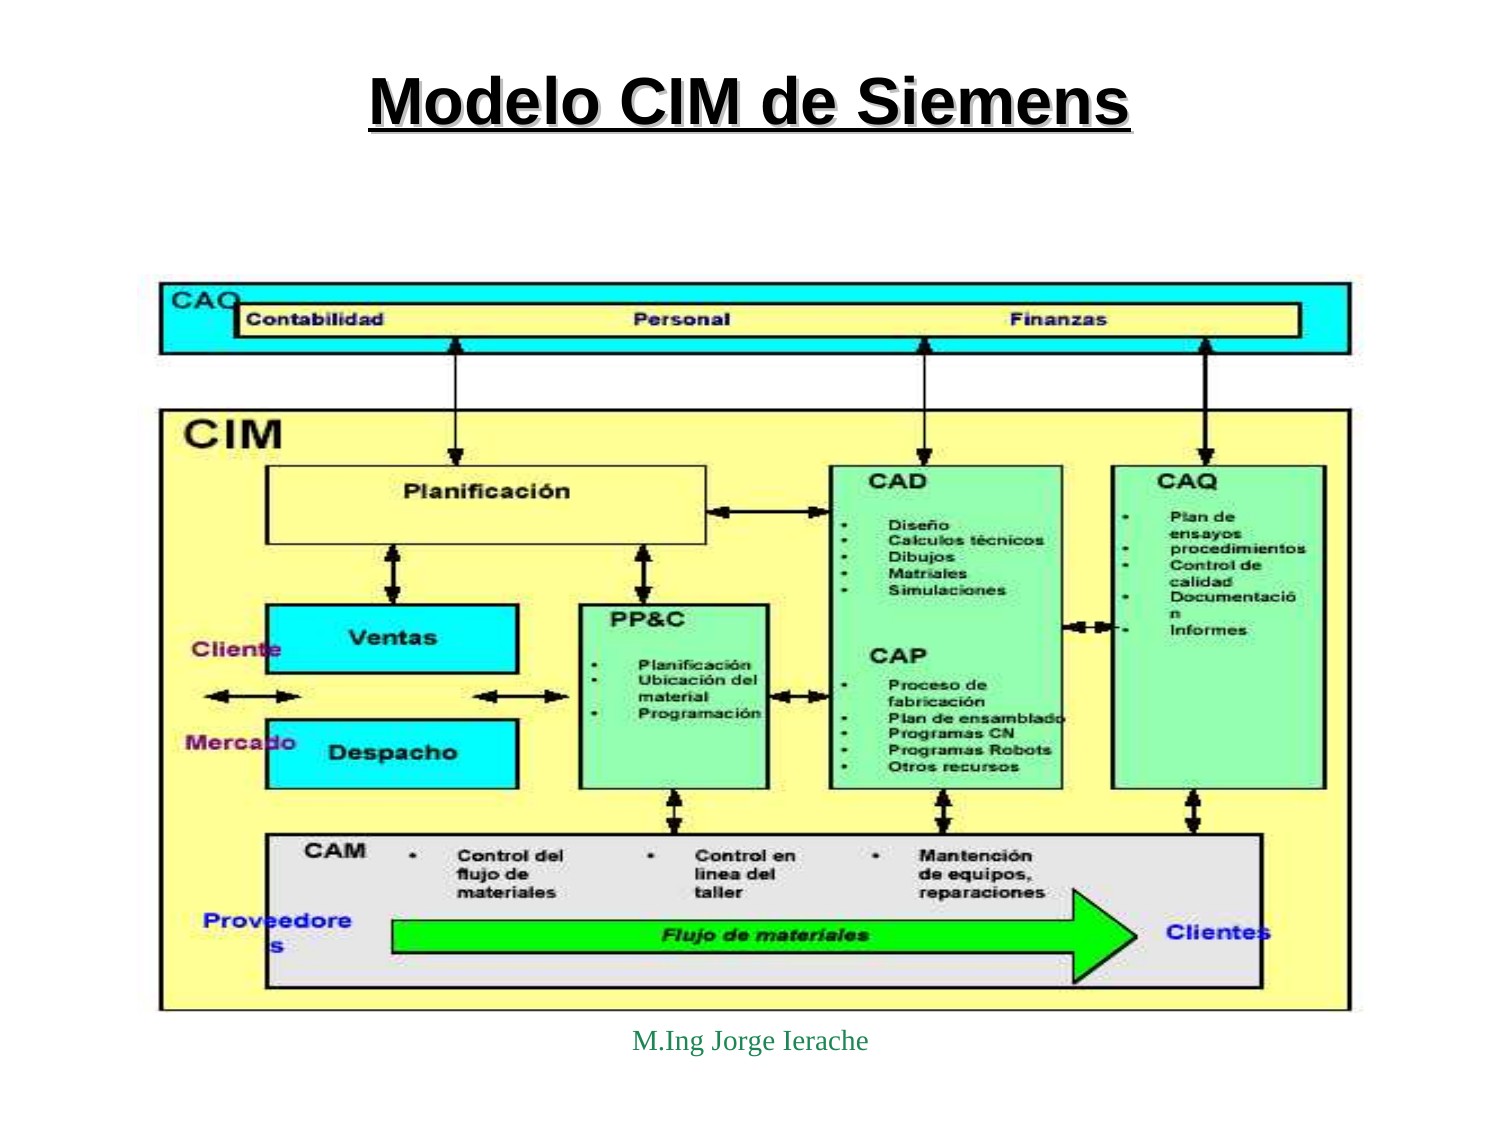

# Modelo CIM de Siemens
M.Ing Jorge Ierache